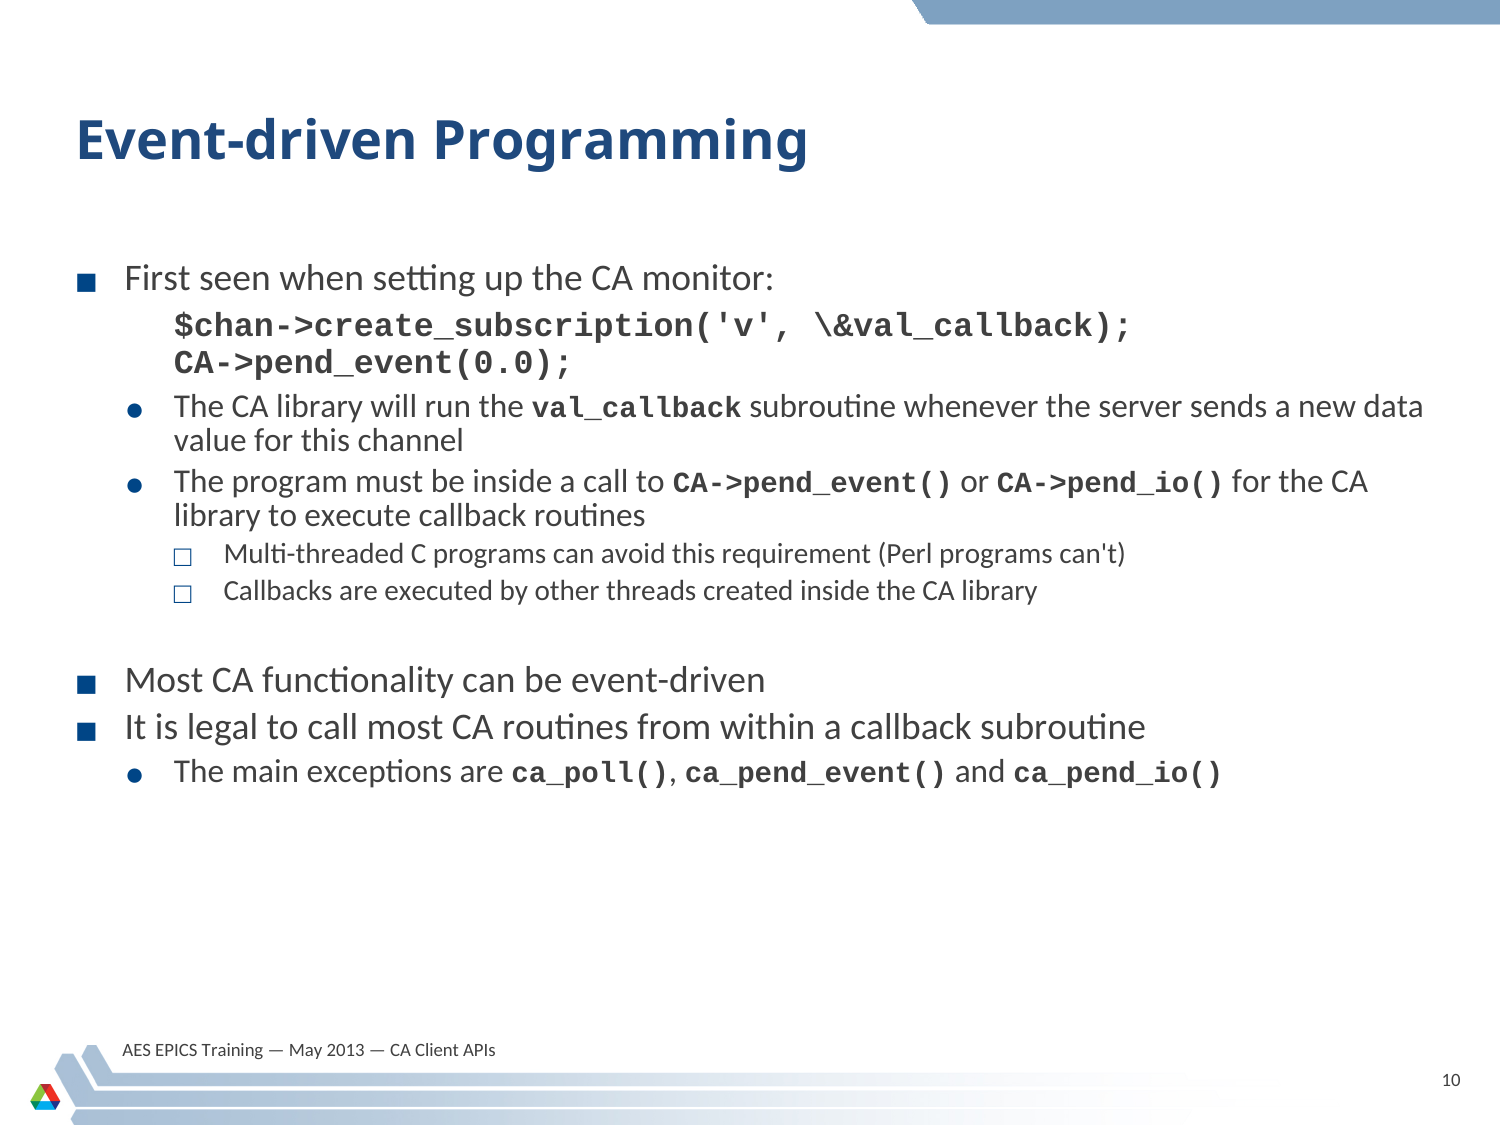

# Event-driven Programming
First seen when setting up the CA monitor:
$chan->create_subscription('v', \&val_callback);
CA->pend_event(0.0);
The CA library will run the val_callback subroutine whenever the server sends a new data value for this channel
The program must be inside a call to CA->pend_event() or CA->pend_io() for the CA library to execute callback routines
Multi-threaded C programs can avoid this requirement (Perl programs can't)
Callbacks are executed by other threads created inside the CA library
Most CA functionality can be event-driven
It is legal to call most CA routines from within a callback subroutine
The main exceptions are ca_poll(), ca_pend_event() and ca_pend_io()
AES EPICS Training — May 2013 — CA Client APIs
10